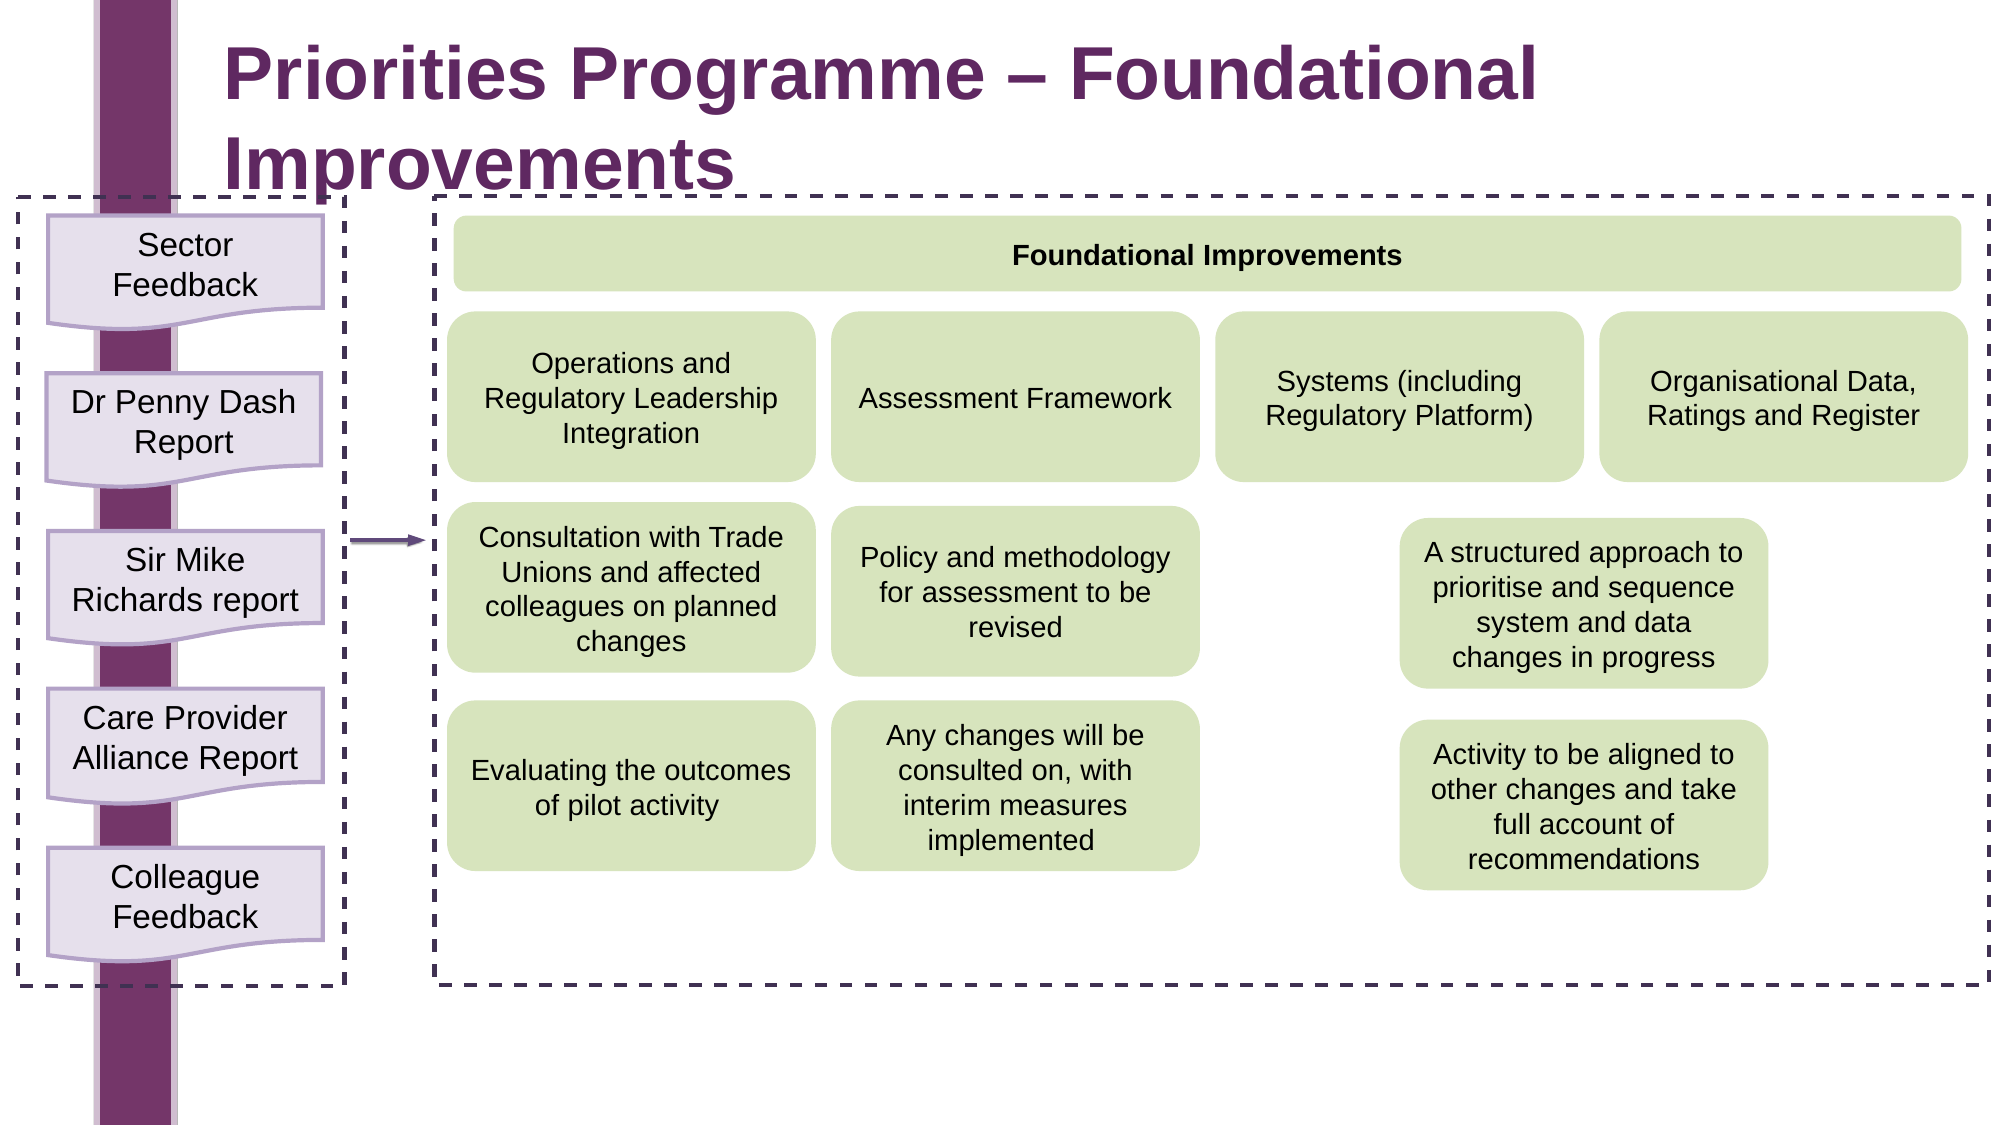

# Priorities Programme – Foundational Improvements
Sector Feedback
Foundational Improvements
Operations and Regulatory Leadership Integration
Assessment Framework
Systems (including Regulatory Platform)
Organisational Data, Ratings and Register
Dr Penny Dash Report
Consultation with Trade Unions and affected colleagues on planned changes
Policy and methodology for assessment to be revised
A structured approach to prioritise and sequence system and data changes in progress
Sir Mike Richards report
Care Provider Alliance Report
Evaluating the outcomes of pilot activity
Any changes will be consulted on, with interim measures implemented
Activity to be aligned to other changes and take full account of recommendations
Colleague Feedback